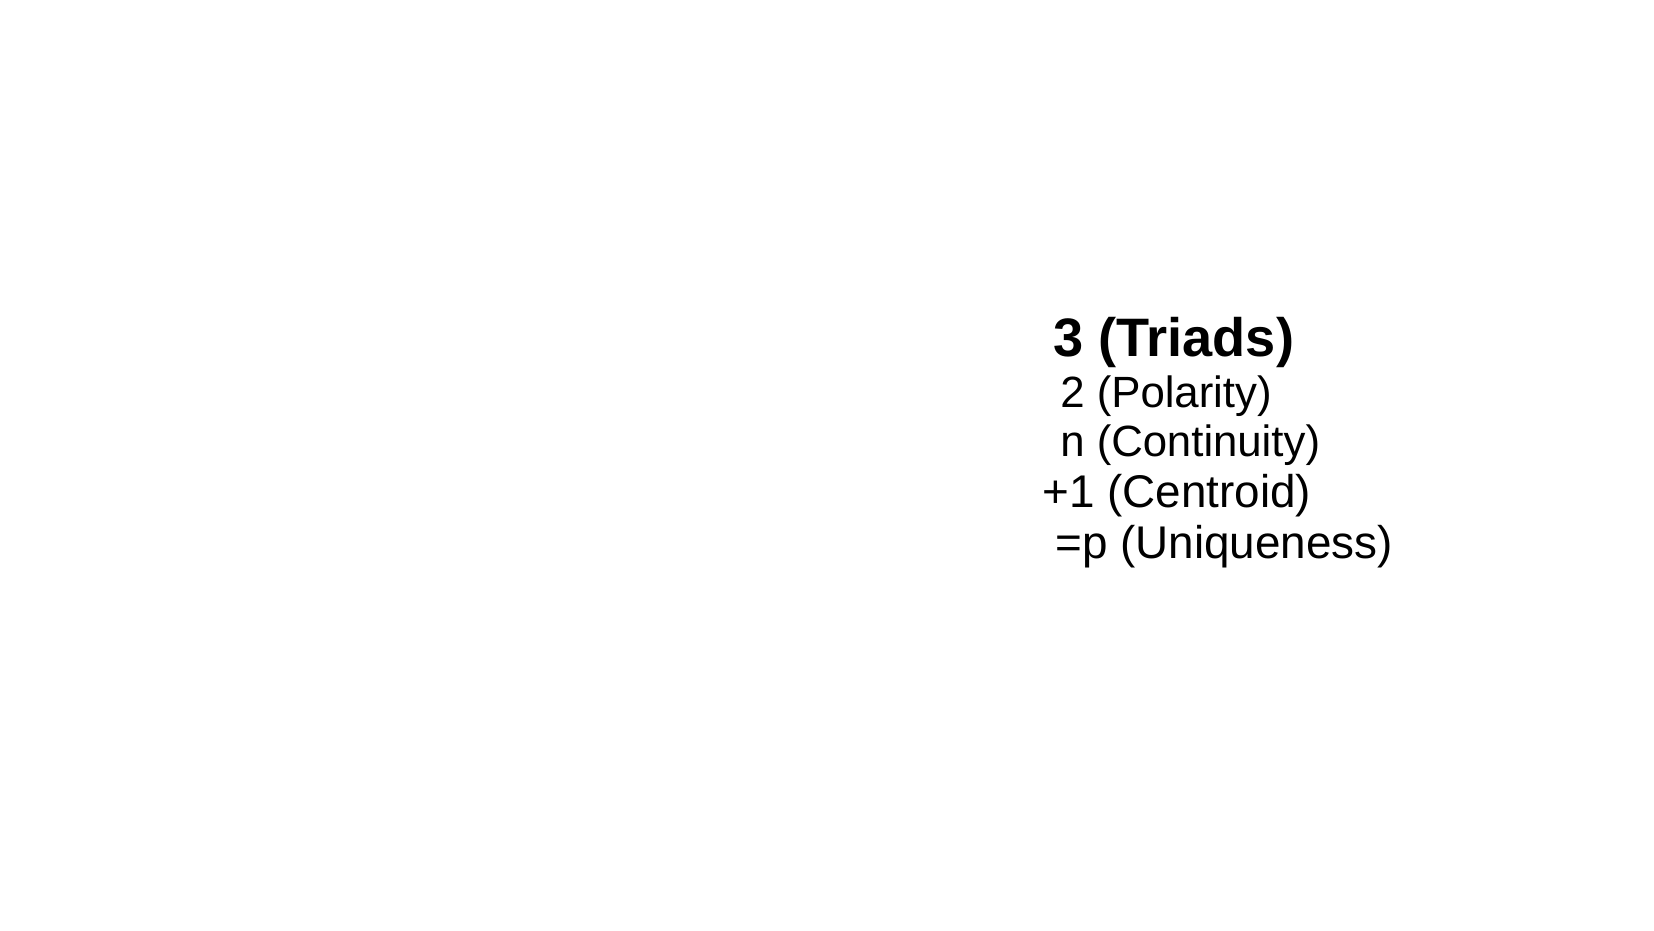

3 (Triads)
 2 (Polarity)
 n (Continuity)
 +1 (Centroid)
 =p (Uniqueness)